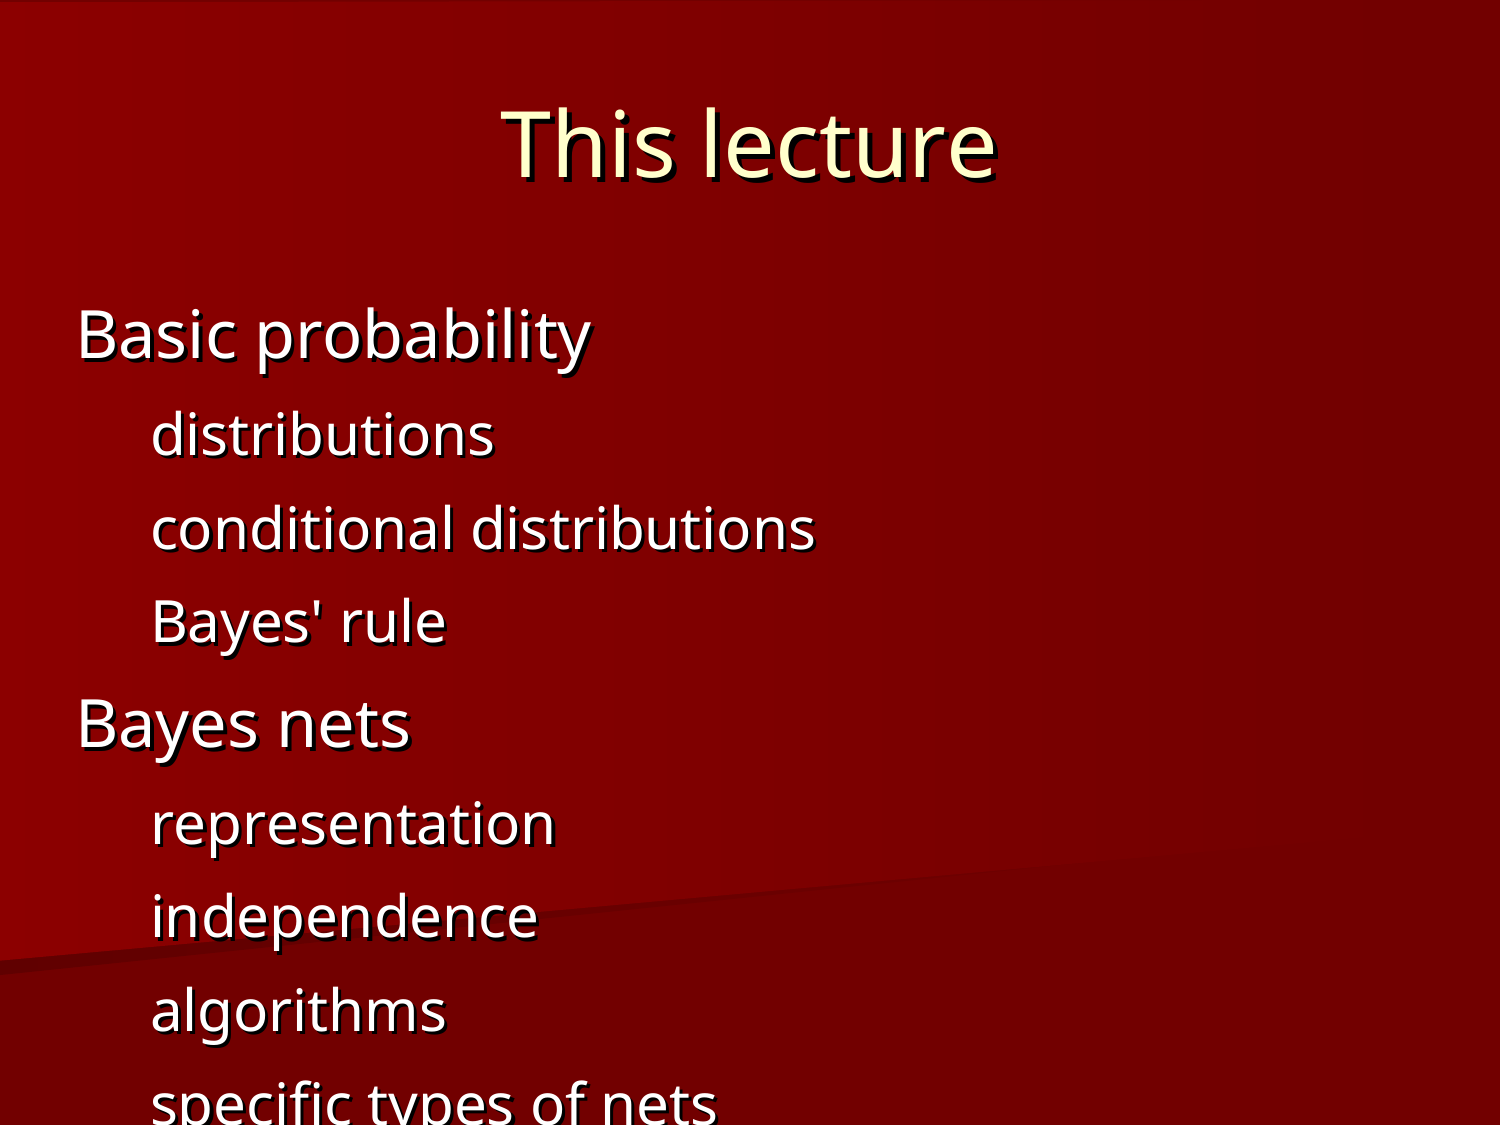

# This lecture
Basic probability
distributions
conditional distributions
Bayes' rule
Bayes nets
representation
independence
algorithms
specific types of nets
Markov chains, HMMs